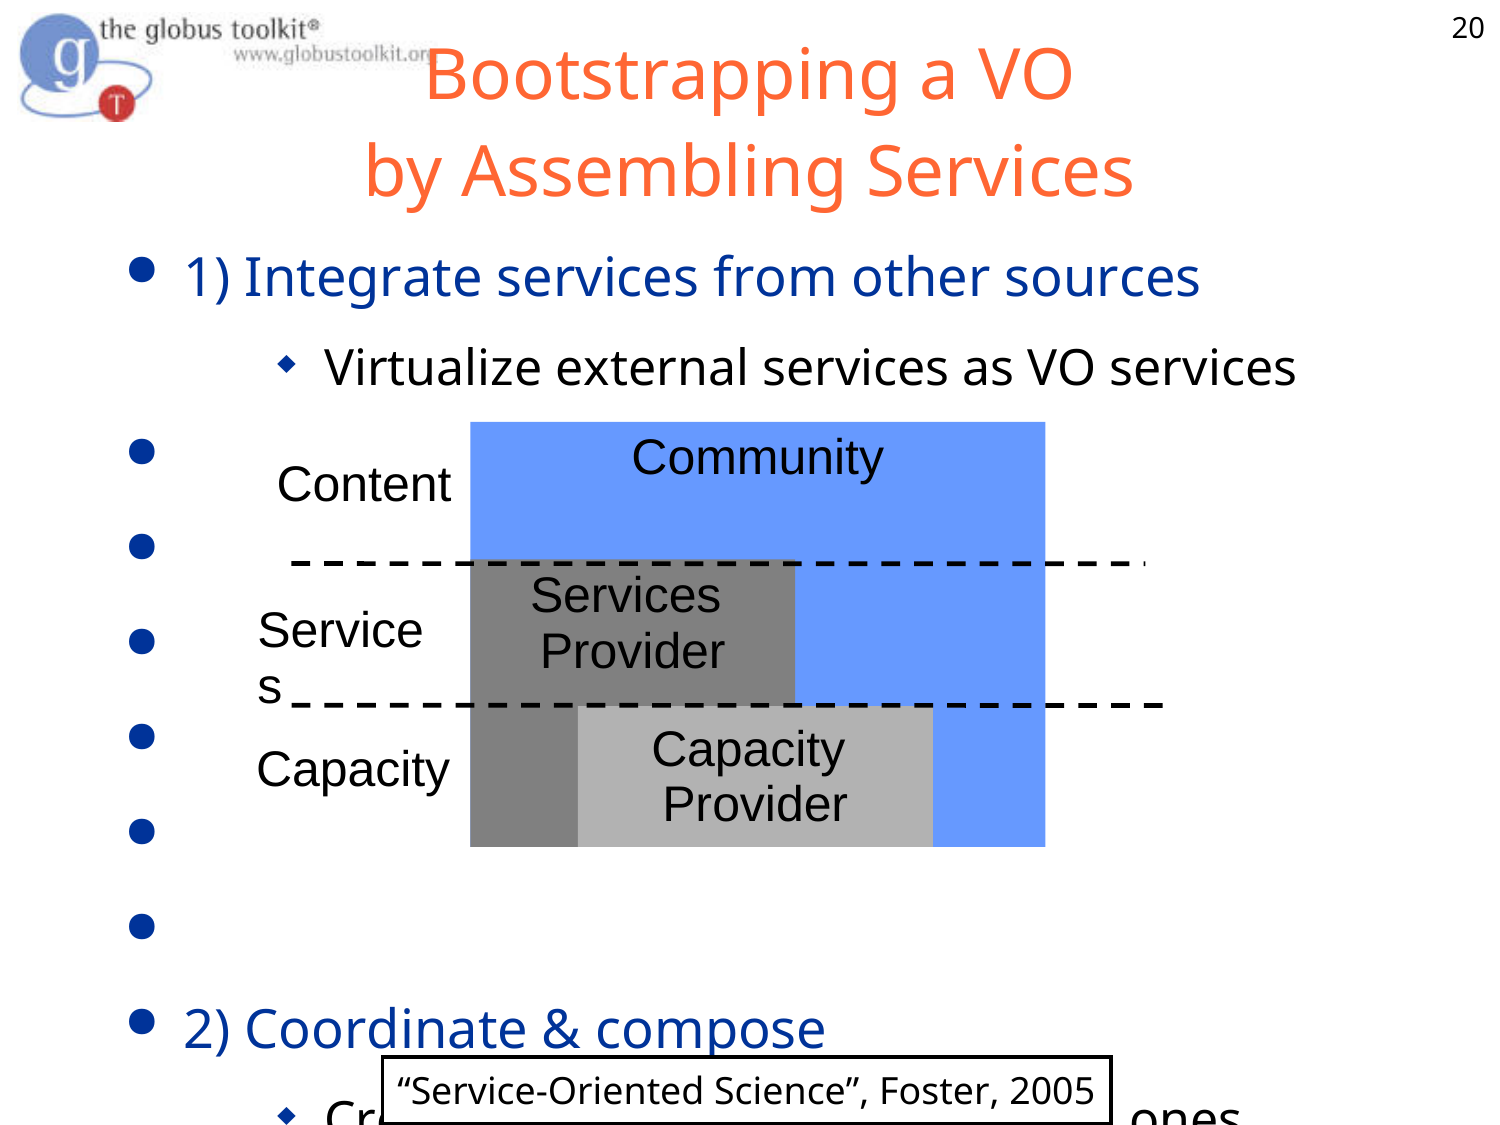

20
# Bootstrapping a VO by Assembling Services
1) Integrate services from other sources
Virtualize external services as VO services
2) Coordinate & compose
Create new services from existing ones
Community
Content
Services
Provider
Services
Capacity
Provider
Capacity
“Service-Oriented Science”, Foster, 2005